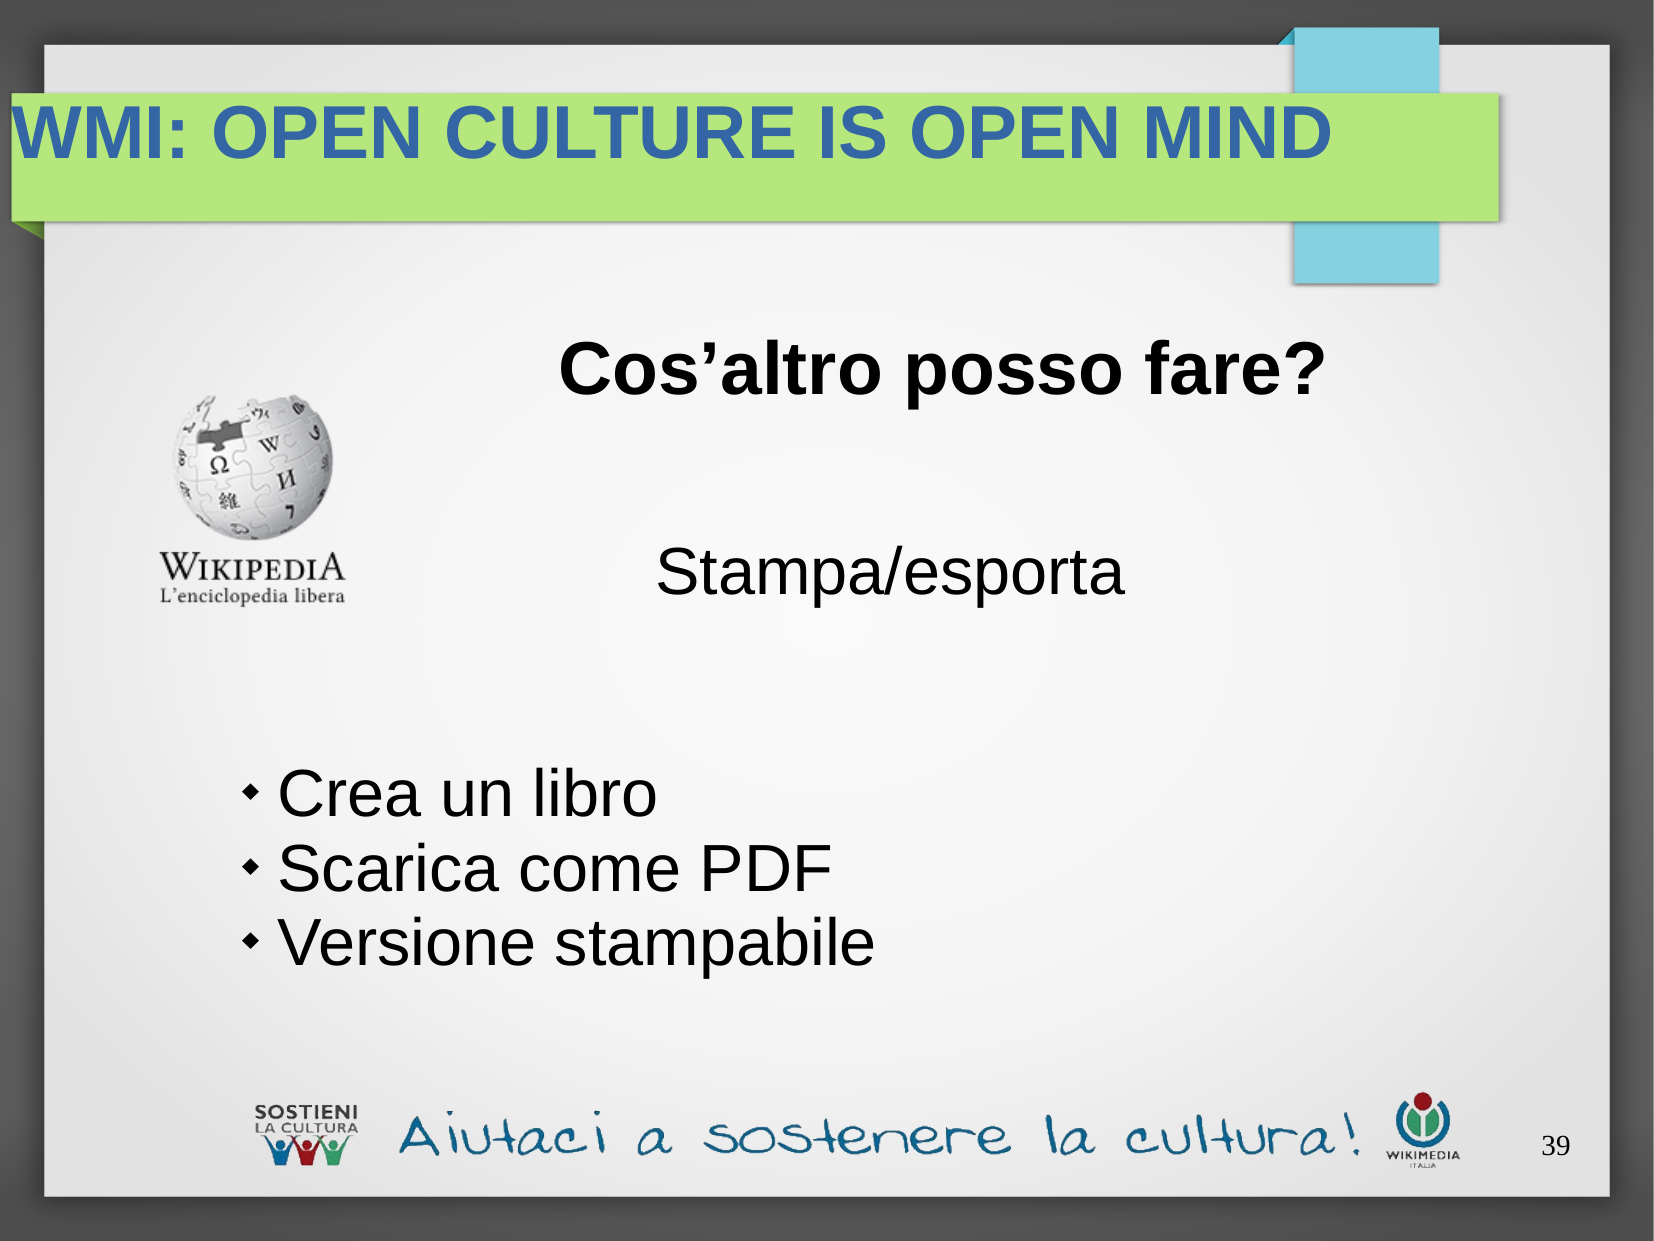

# WMI: OPEN CULTURE IS OPEN MIND
Cos’altro posso fare?
Stampa/esporta
Crea un libro
Scarica come PDF
Versione stampabile
39